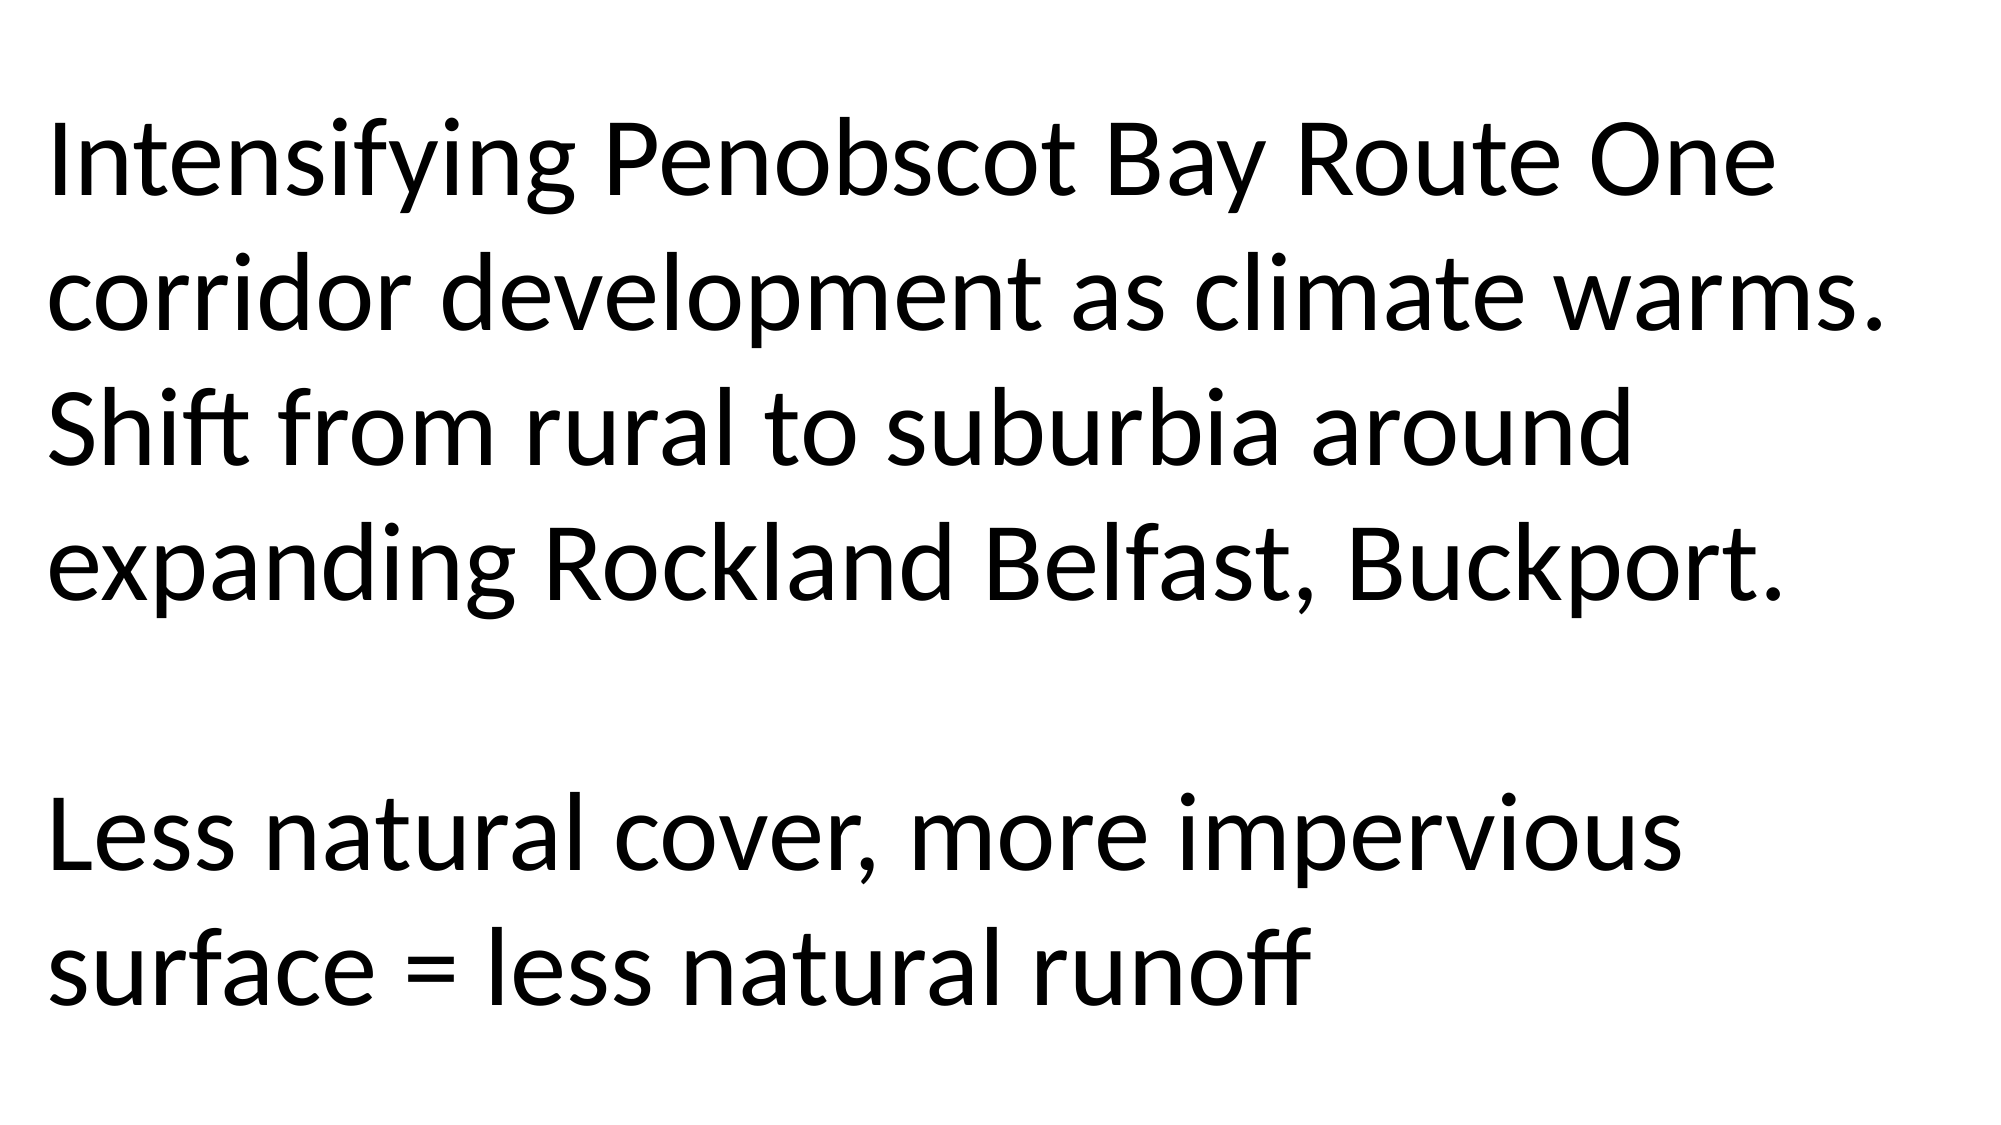

Intensifying Penobscot Bay Route One corridor development as climate warms​.
Shift from rural to suburbia around expanding Rockland Belfast, Buckport.
Less natural cover, more impervious surface = less natural runoff